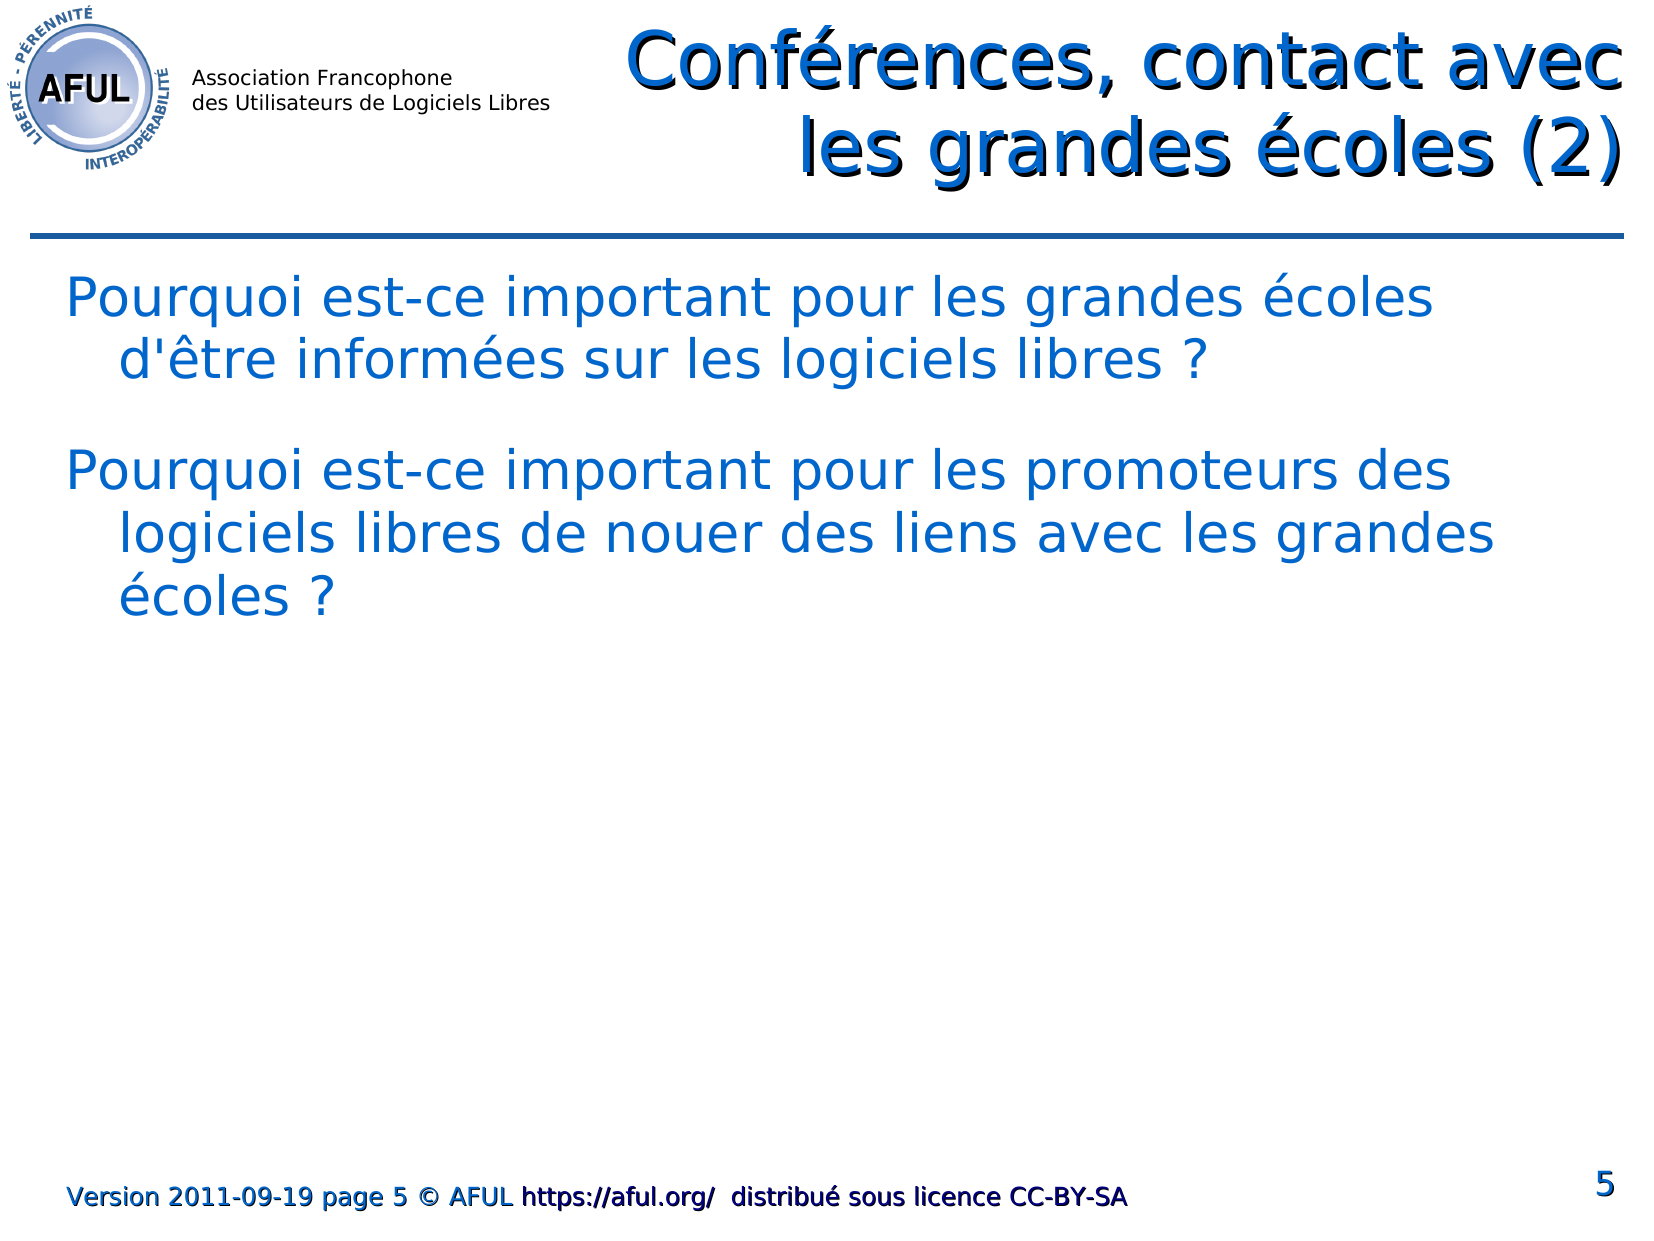

# Conférences, contact avec les grandes écoles (2)
Pourquoi est-ce important pour les grandes écoles d'être informées sur les logiciels libres ?
Pourquoi est-ce important pour les promoteurs des logiciels libres de nouer des liens avec les grandes écoles ?